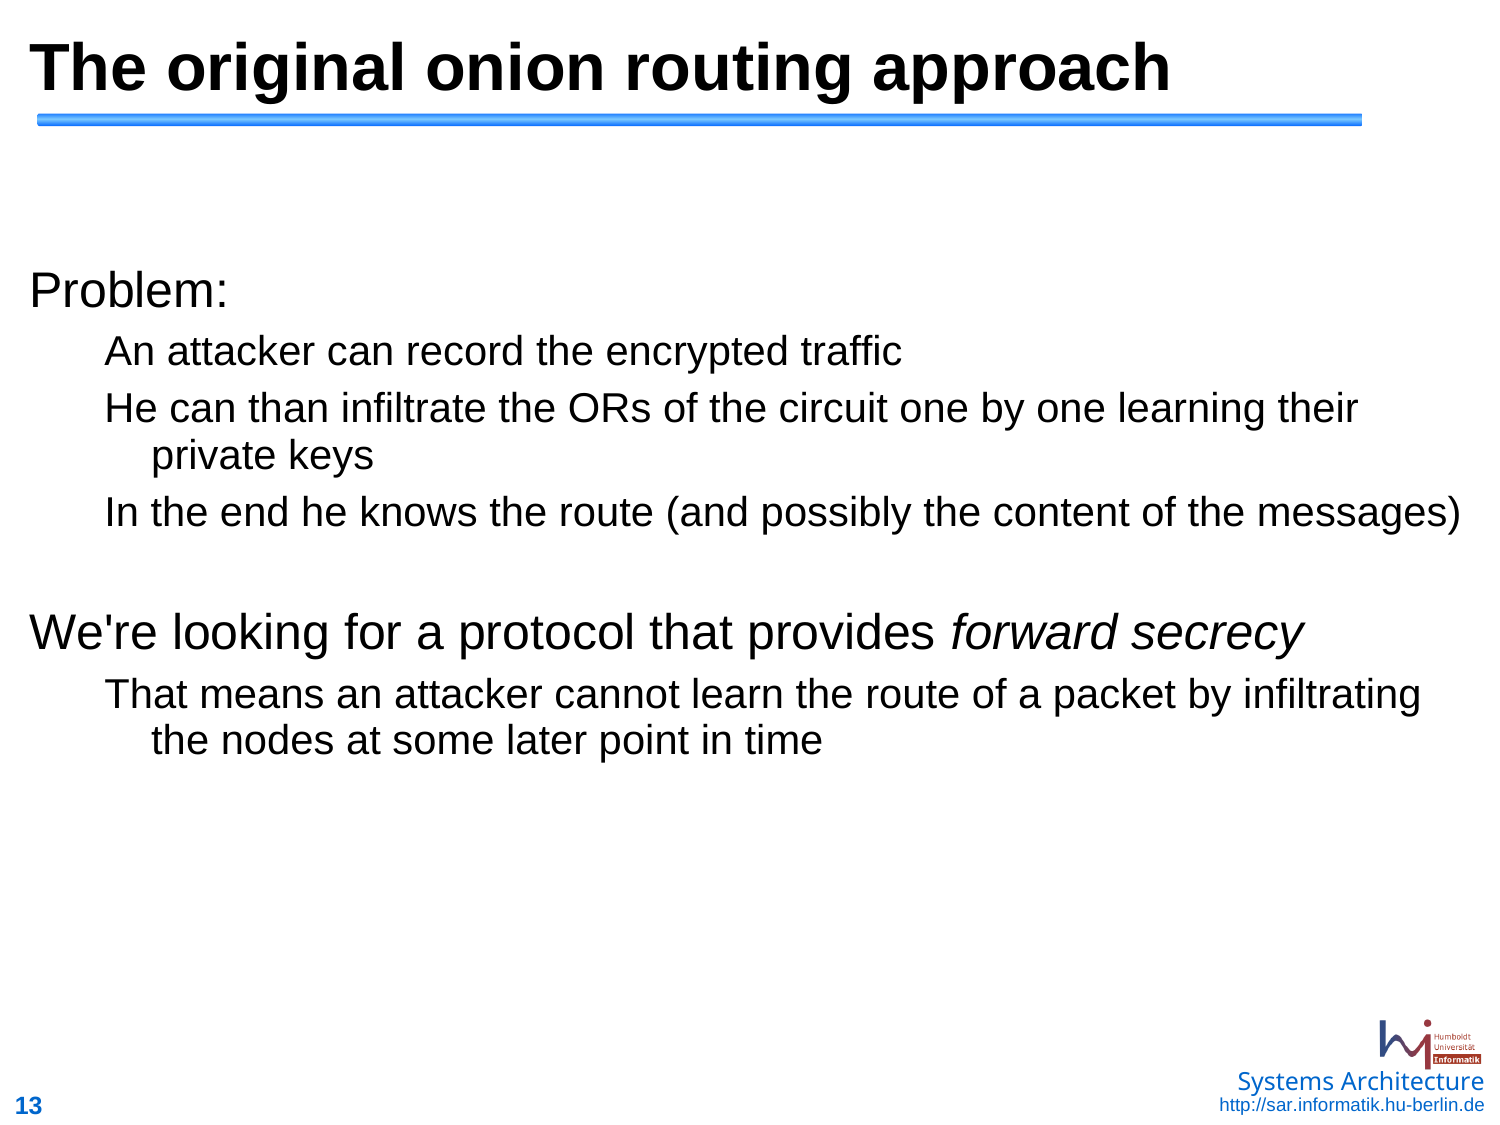

# The original onion routing approach
Problem:
An attacker can record the encrypted traffic
He can than infiltrate the ORs of the circuit one by one learning their private keys
In the end he knows the route (and possibly the content of the messages)
We're looking for a protocol that provides forward secrecy
That means an attacker cannot learn the route of a packet by infiltrating the nodes at some later point in time